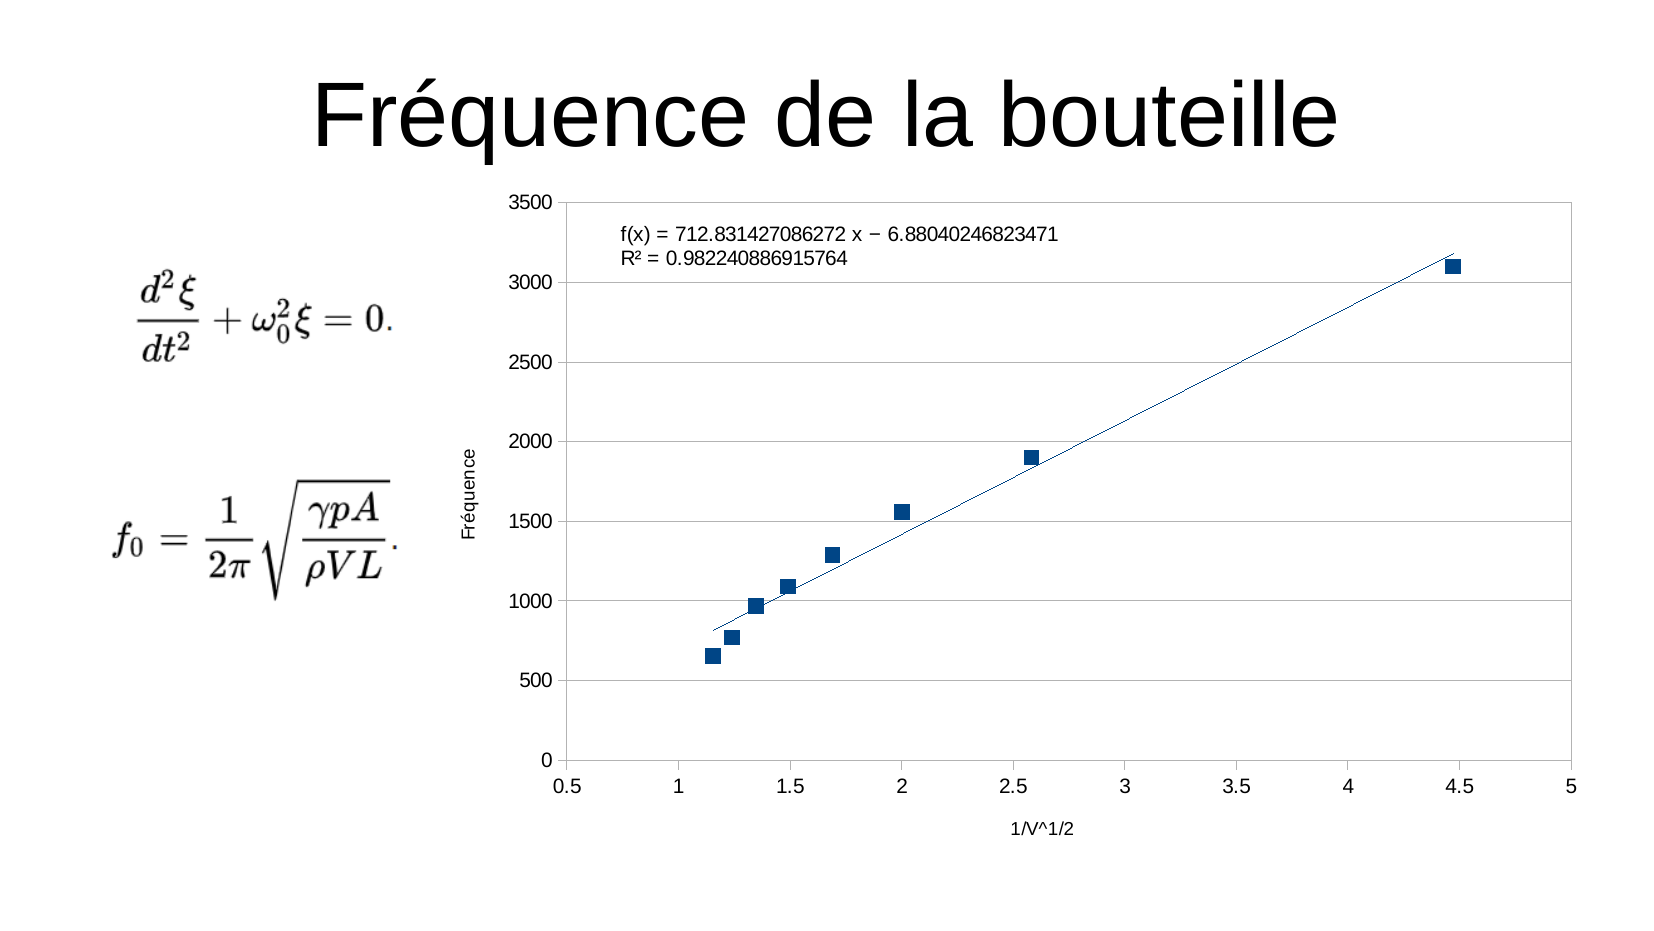

# Fréquence de la bouteille
### Chart
| Category | Colonne C |
|---|---|